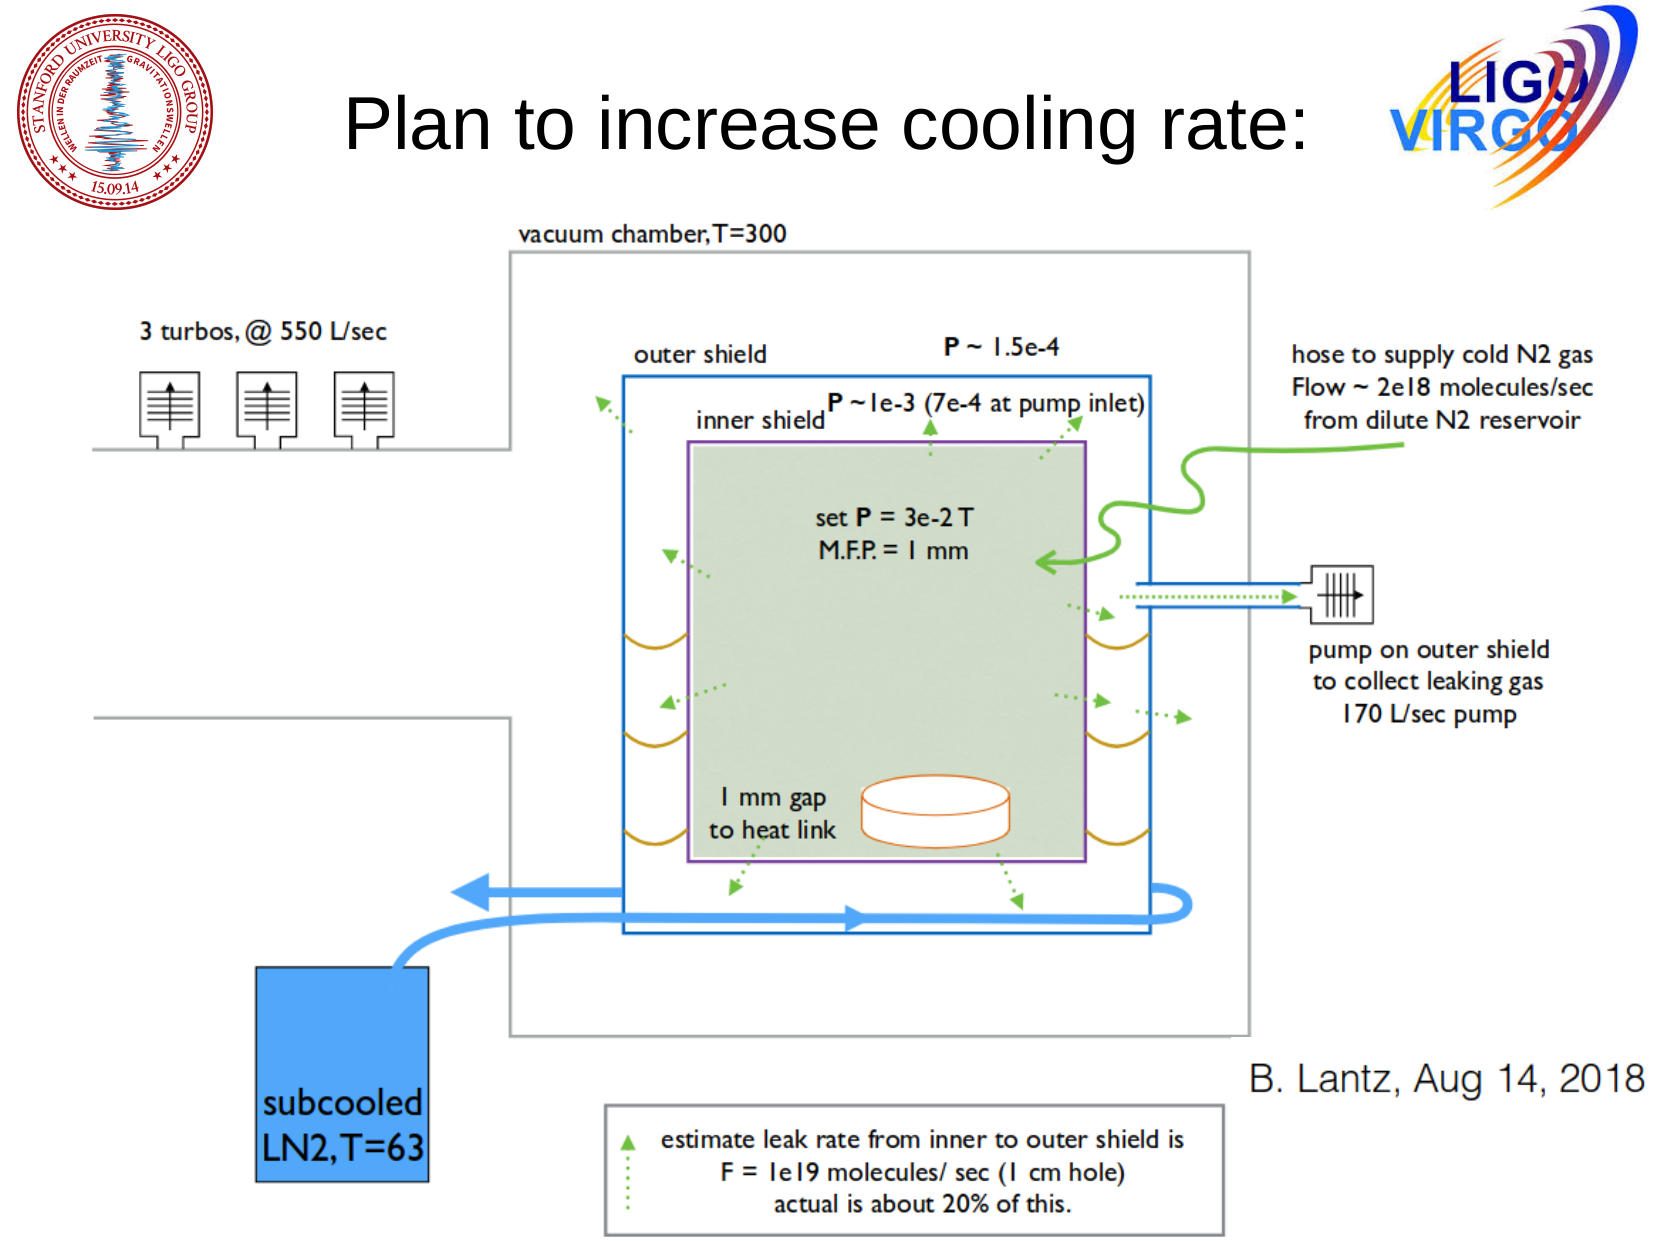

# Plan to increase cooling rate:
10